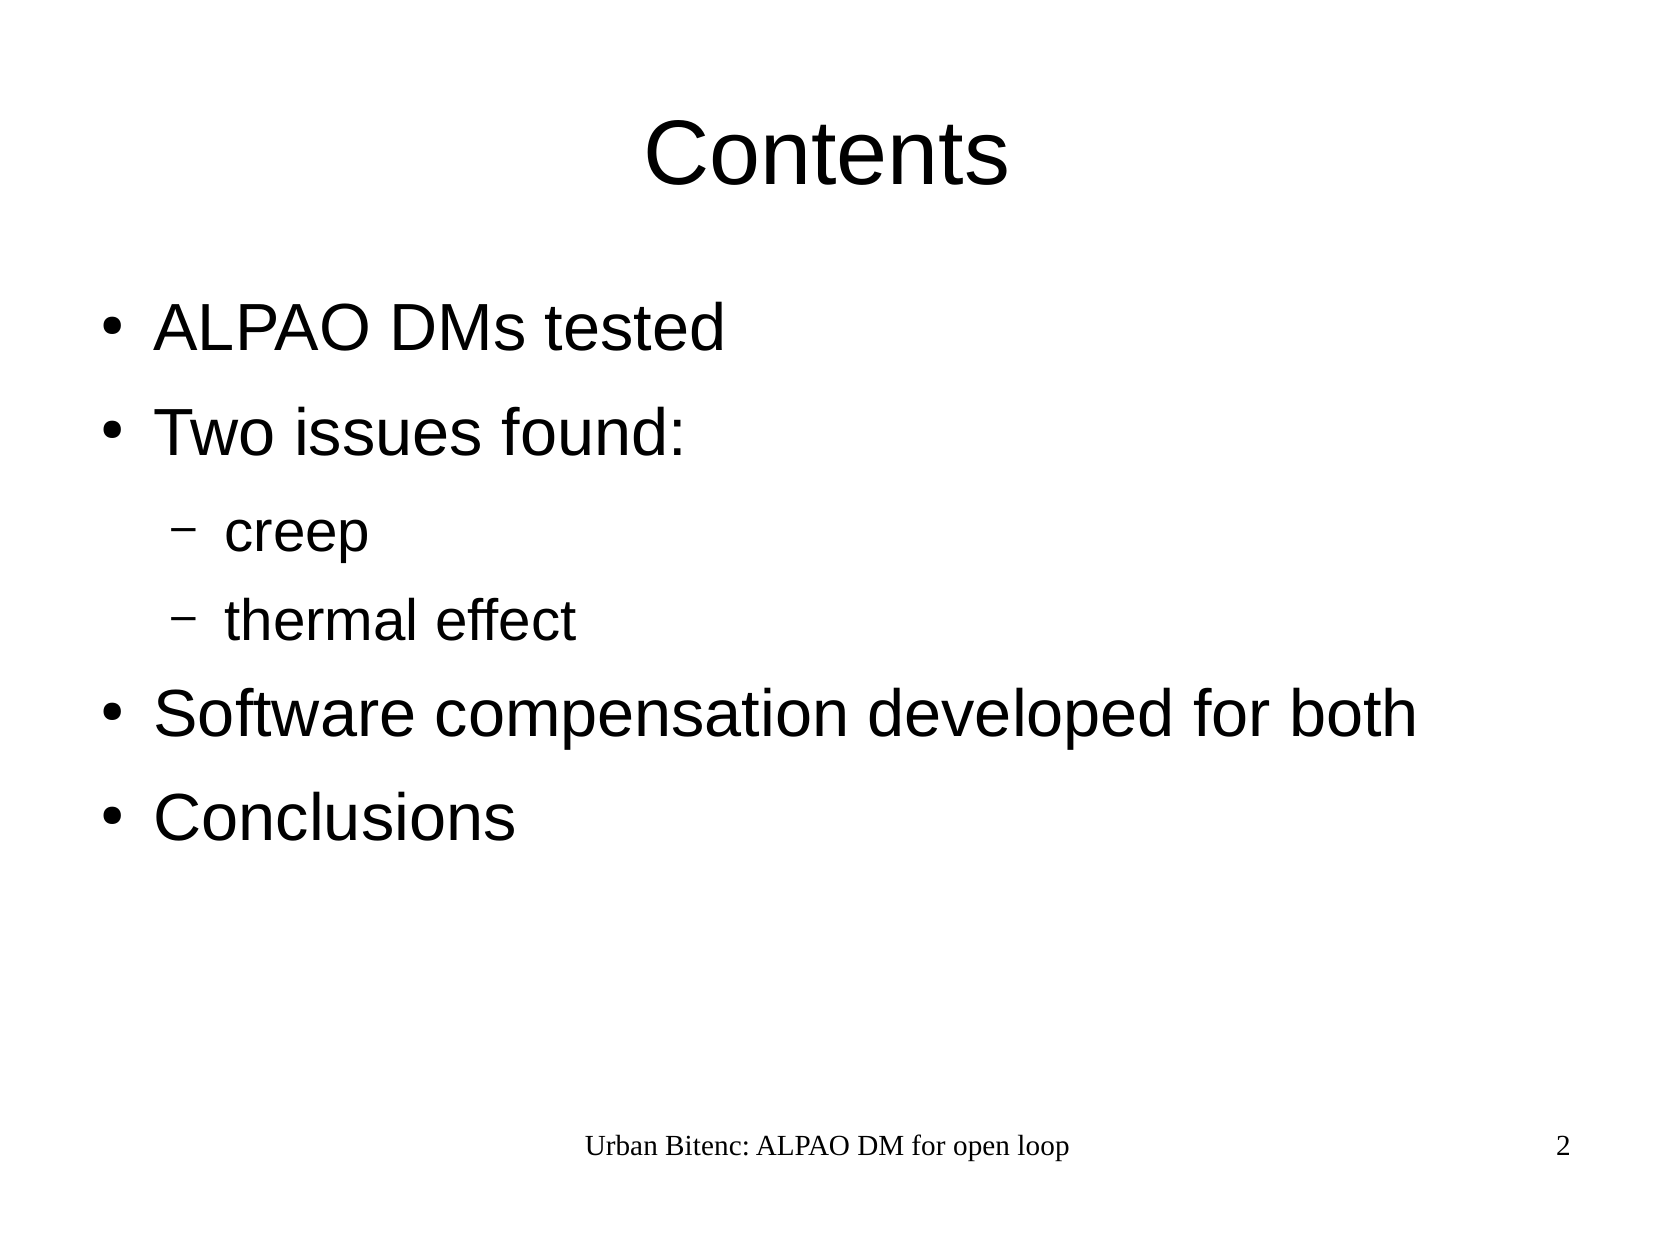

# Contents
ALPAO DMs tested
Two issues found:
creep
thermal effect
Software compensation developed for both
Conclusions
Urban Bitenc: ALPAO DM for open loop
2